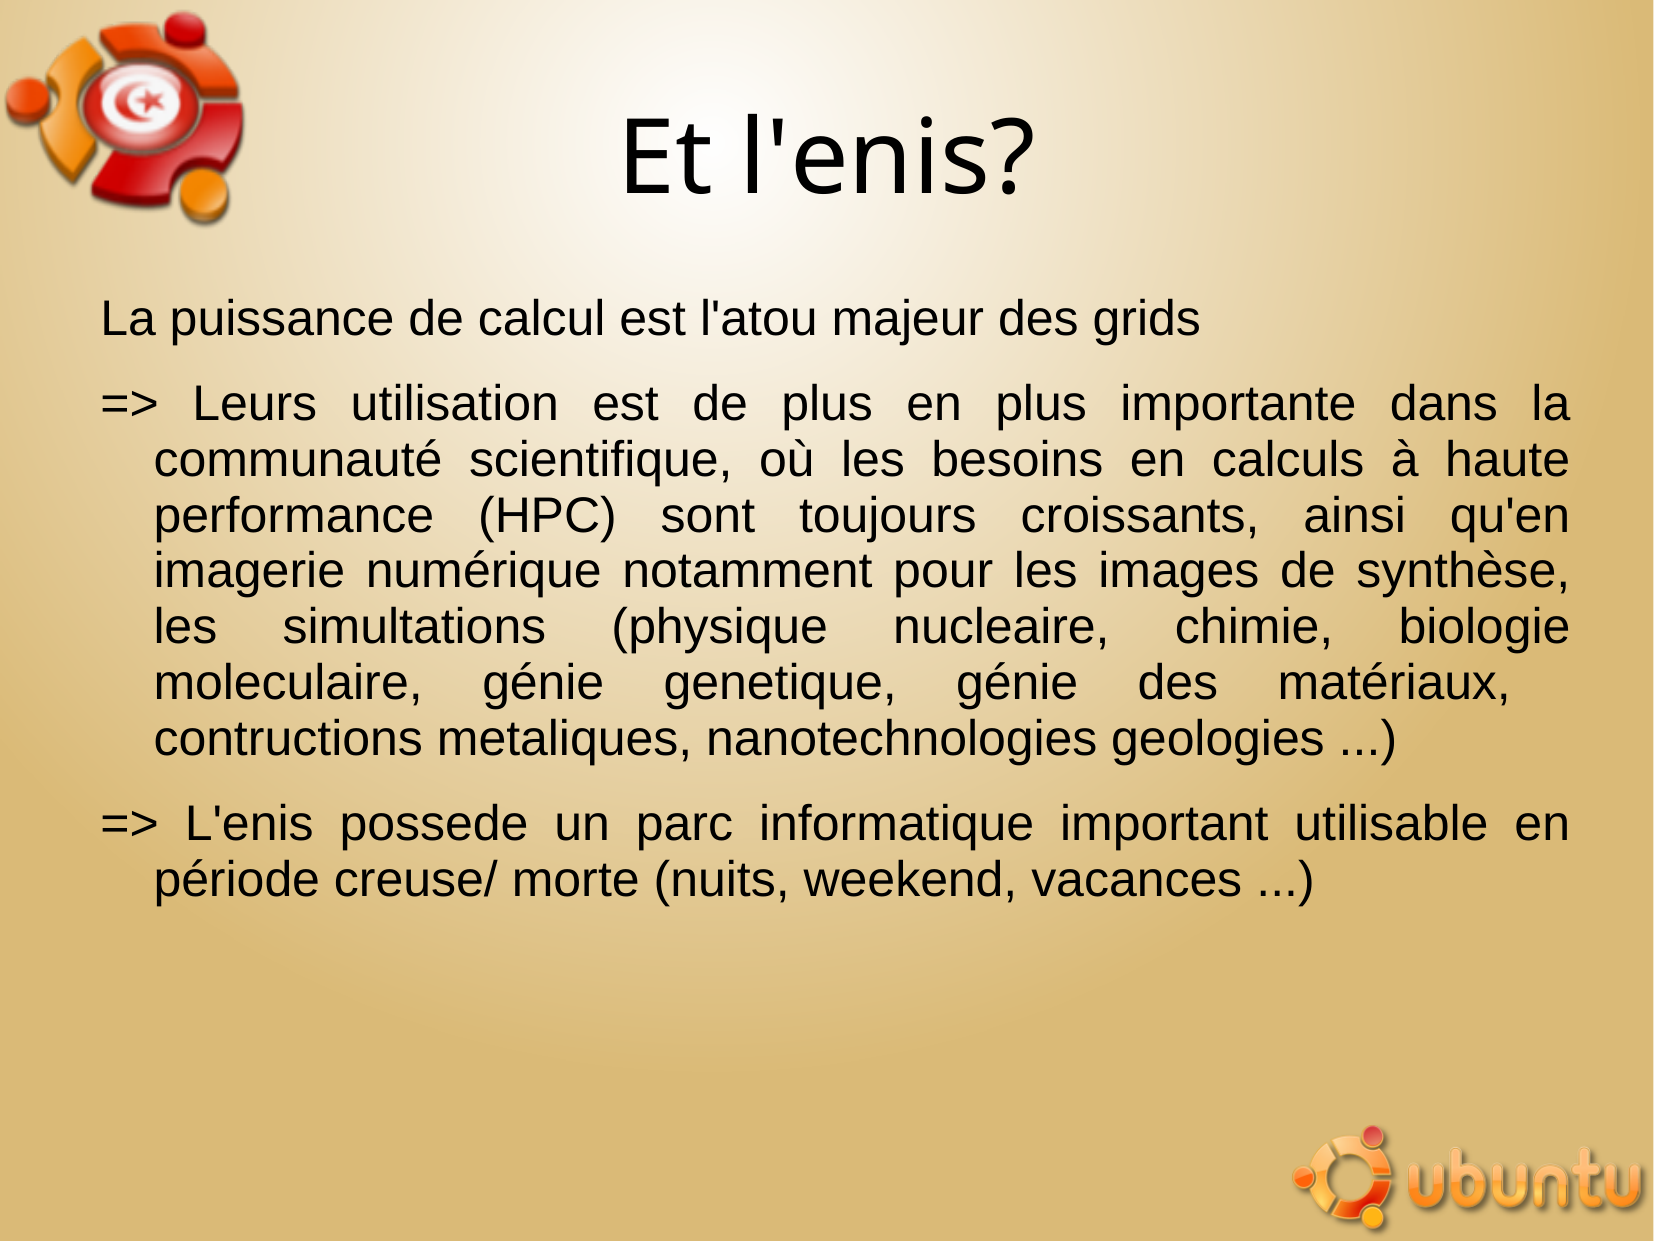

# Et l'enis?
La puissance de calcul est l'atou majeur des grids
=> Leurs utilisation est de plus en plus importante dans la communauté scientifique, où les besoins en calculs à haute performance (HPC) sont toujours croissants, ainsi qu'en imagerie numérique notamment pour les images de synthèse, les simultations (physique nucleaire, chimie, biologie moleculaire, génie genetique, génie des matériaux, contructions metaliques, nanotechnologies geologies ...)
=> L'enis possede un parc informatique important utilisable en période creuse/ morte (nuits, weekend, vacances ...)